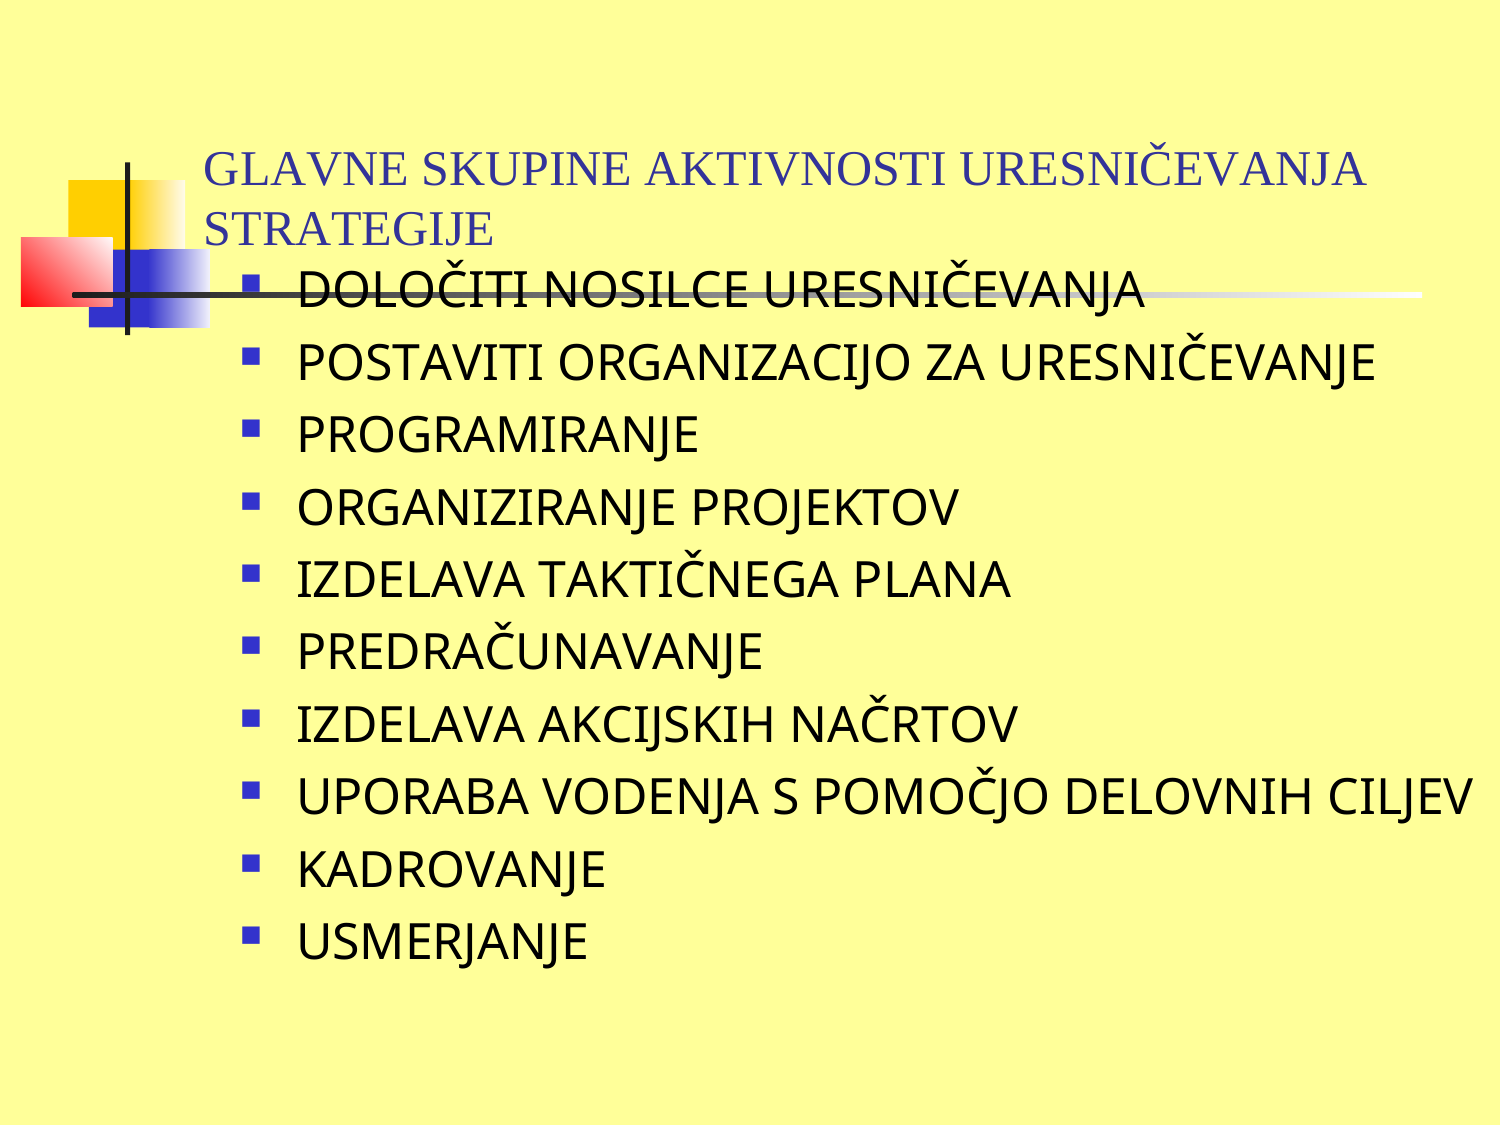

# GLAVNE SKUPINE AKTIVNOSTI URESNIČEVANJA STRATEGIJE
DOLOČITI NOSILCE URESNIČEVANJA
POSTAVITI ORGANIZACIJO ZA URESNIČEVANJE
PROGRAMIRANJE
ORGANIZIRANJE PROJEKTOV
IZDELAVA TAKTIČNEGA PLANA
PREDRAČUNAVANJE
IZDELAVA AKCIJSKIH NAČRTOV
UPORABA VODENJA S POMOČJO DELOVNIH CILJEV
KADROVANJE
USMERJANJE